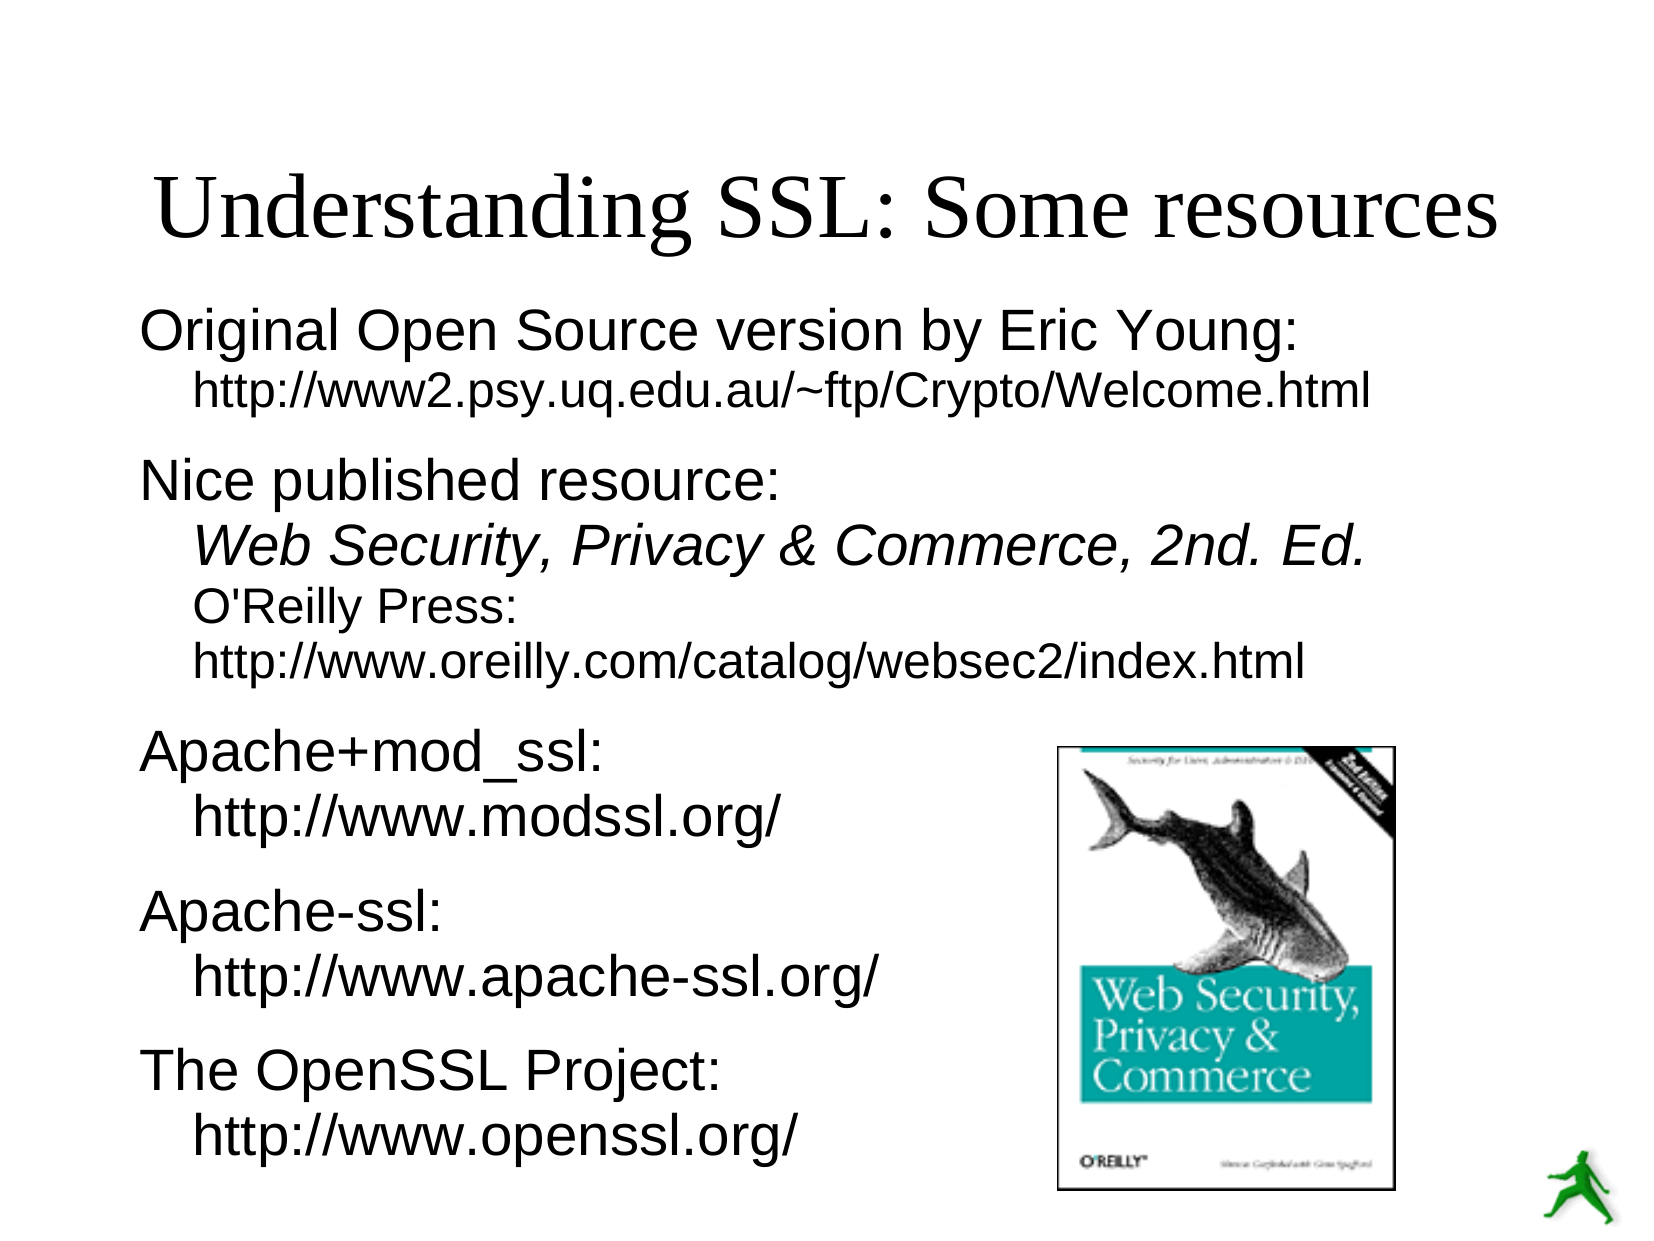

# Understanding SSL: Some resources
Original Open Source version by Eric Young:
http://www2.psy.uq.edu.au/~ftp/Crypto/Welcome.html
Nice published resource:
Web Security, Privacy & Commerce, 2nd. Ed.
O'Reilly Press: http://www.oreilly.com/catalog/websec2/index.html
Apache+mod_ssl:
http://www.modssl.org/
Apache-ssl:
http://www.apache-ssl.org/
The OpenSSL Project:
http://www.openssl.org/